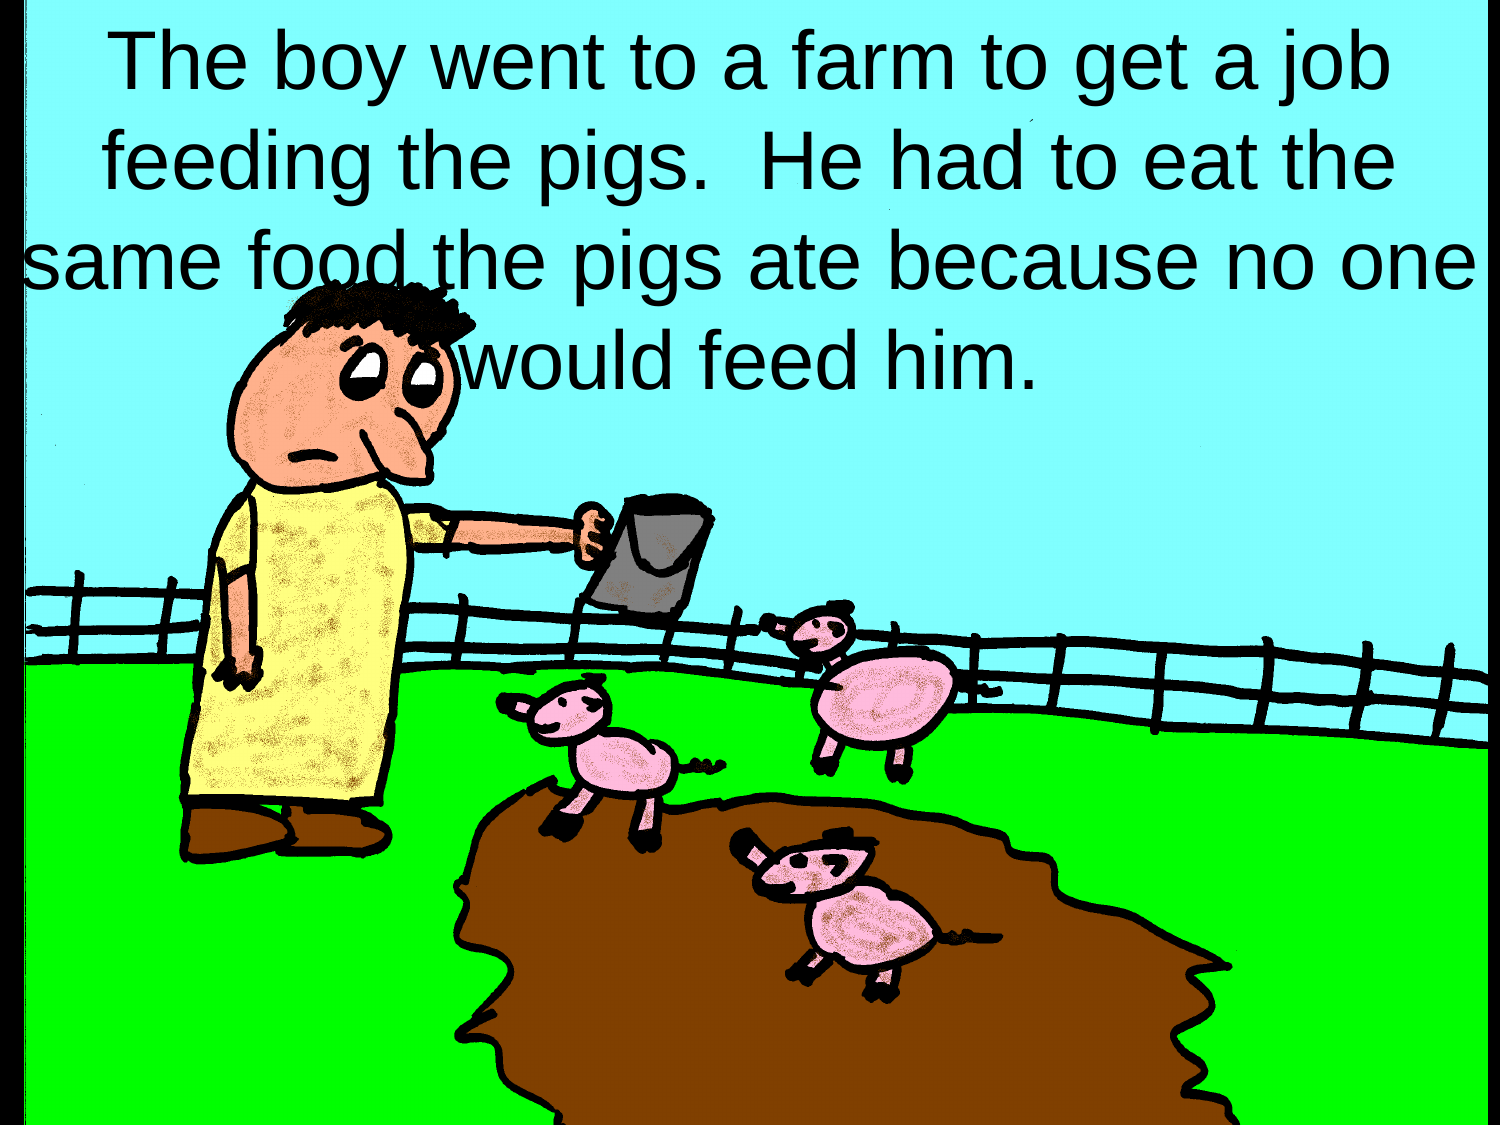

# The boy went to a farm to get a job feeding the pigs. He had to eat the same food the pigs ate because no one would feed him.